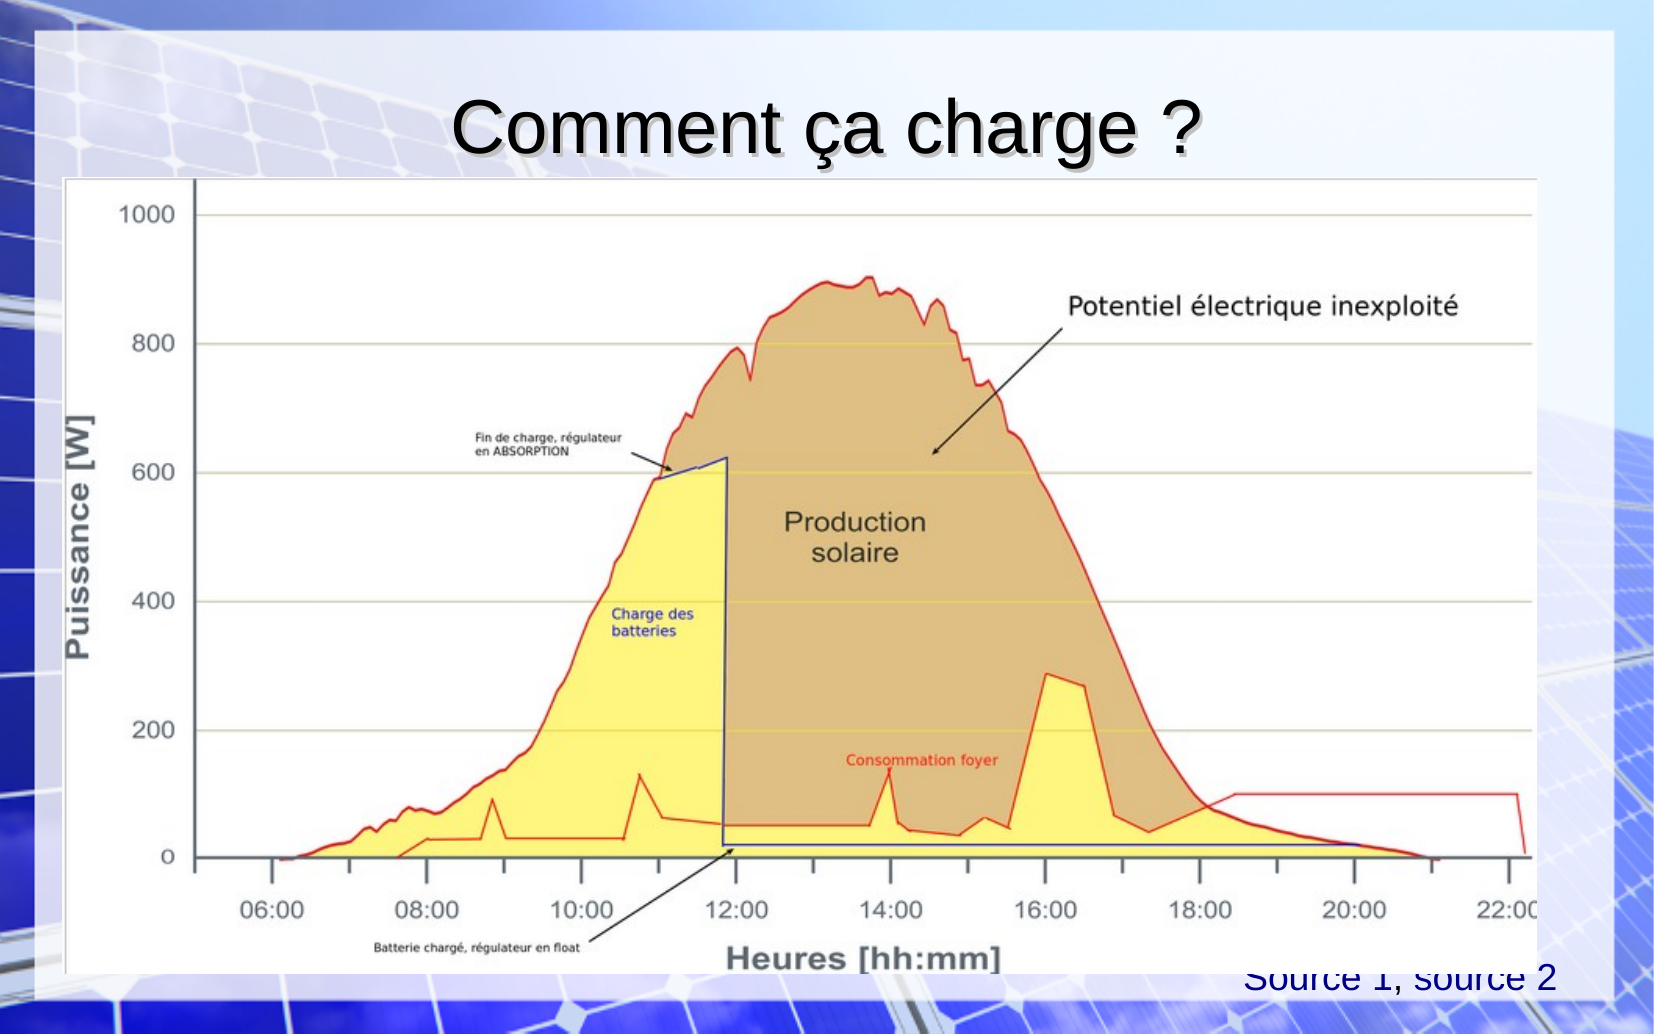

# Comment ça charge ?
Source 1, source 2